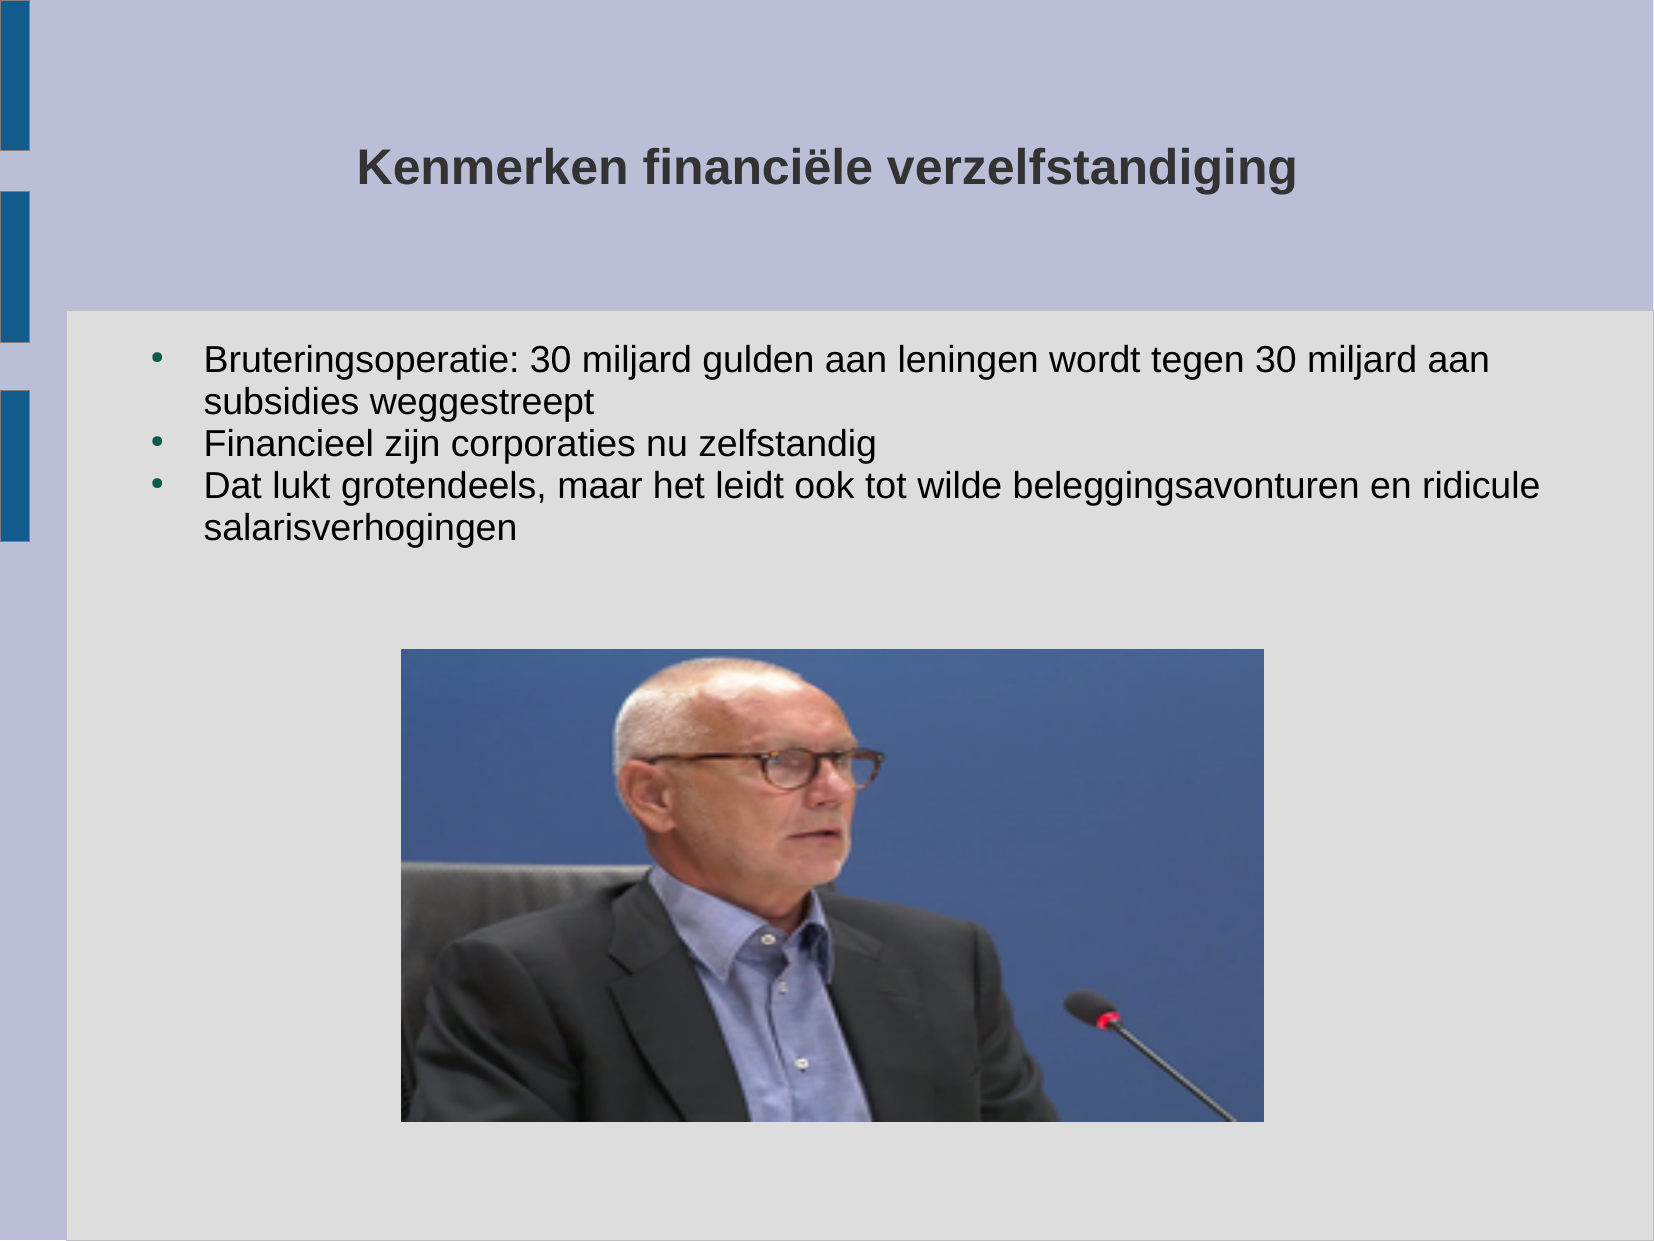

# Kenmerken financiële verzelfstandiging
Bruteringsoperatie: 30 miljard gulden aan leningen wordt tegen 30 miljard aan subsidies weggestreept
Financieel zijn corporaties nu zelfstandig
Dat lukt grotendeels, maar het leidt ook tot wilde beleggingsavonturen en ridicule salarisverhogingen